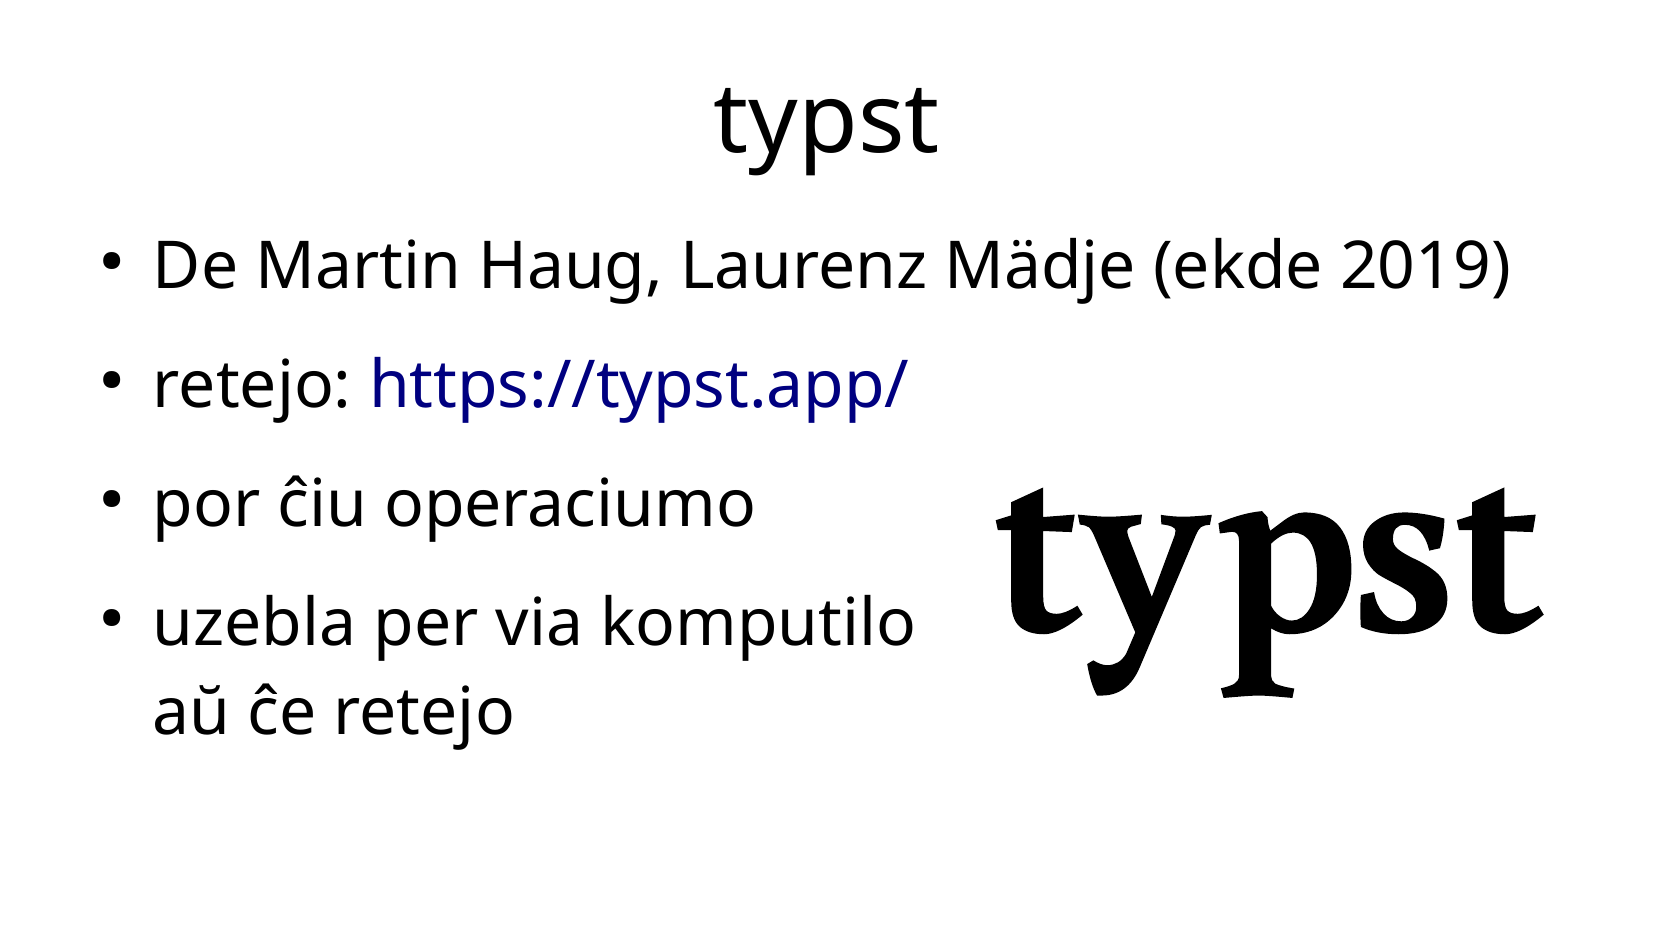

# typst
De Martin Haug, Laurenz Mädje (ekde 2019)
retejo: https://typst.app/
por ĉiu operaciumo
uzebla per via komputilo
aŭ ĉe retejo